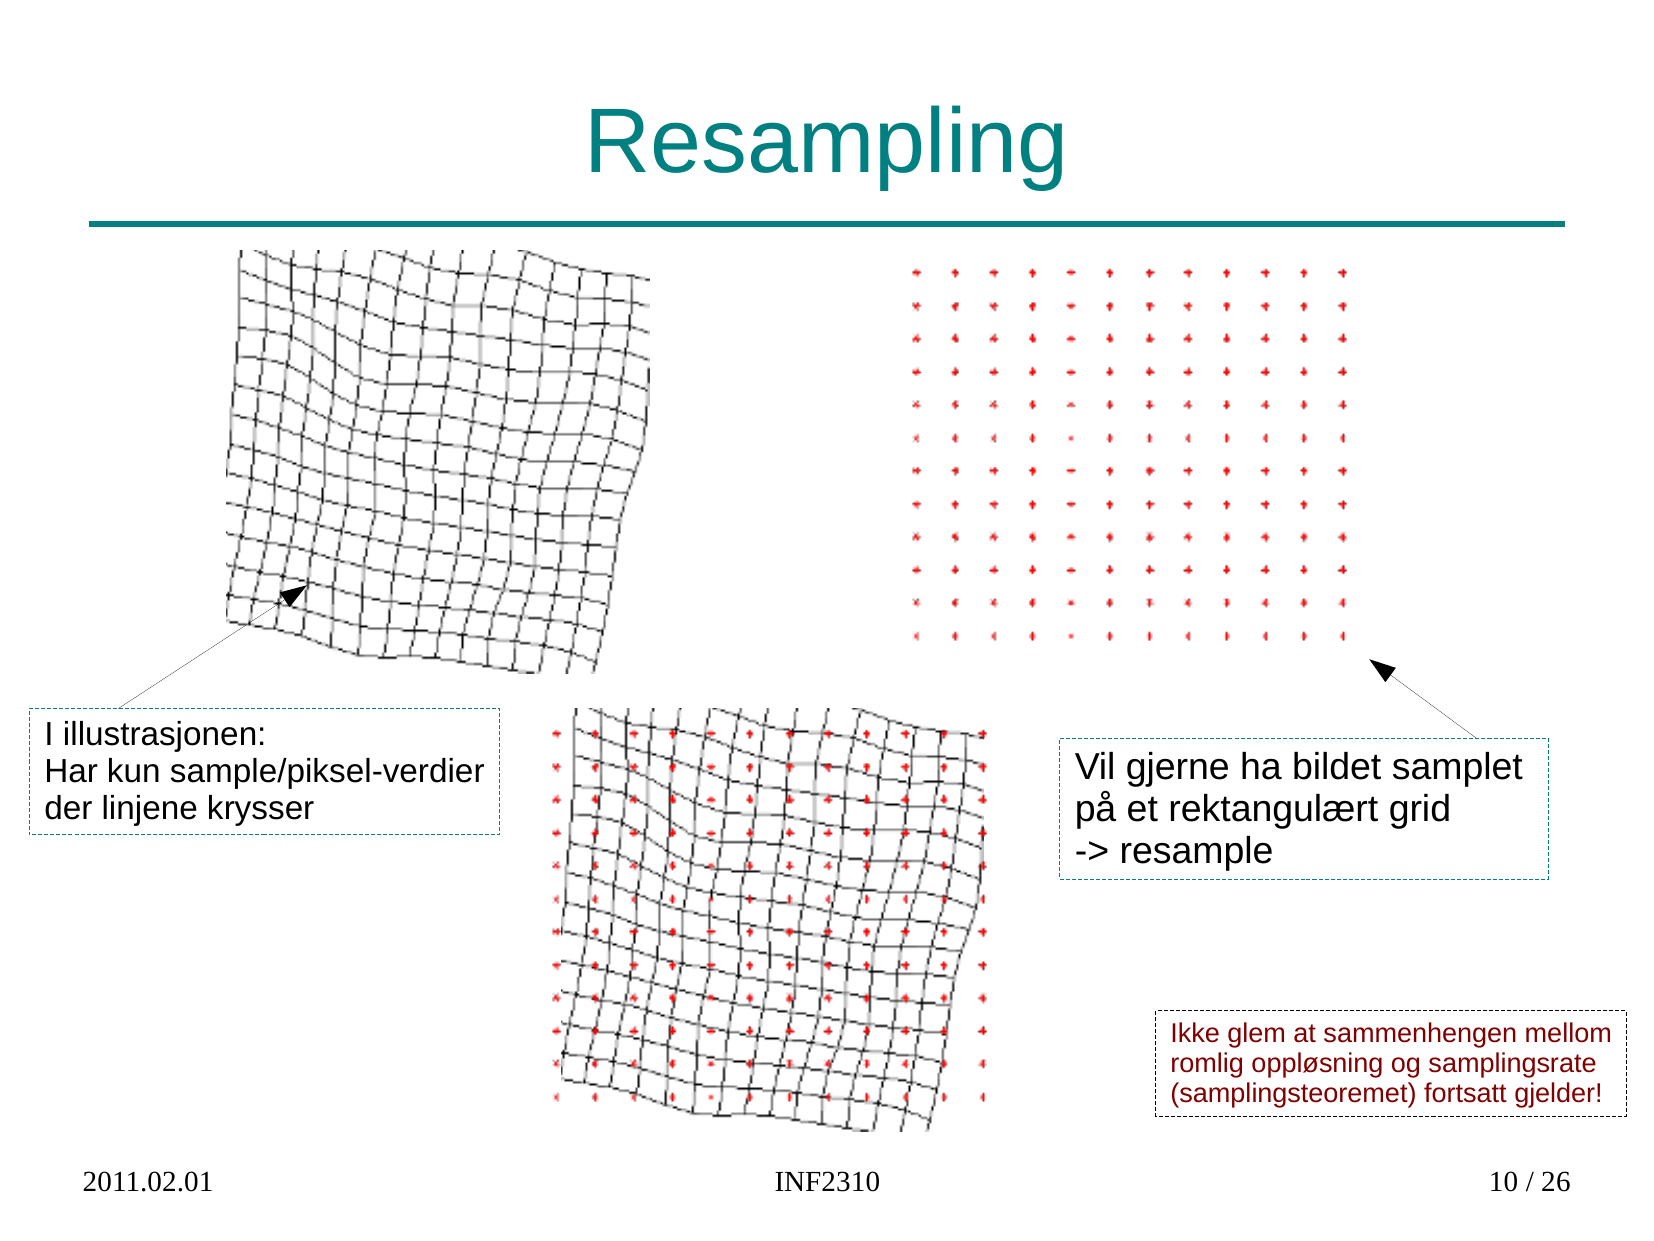

# Resampling
Vil gjerne ha bildet samplet
på et rektangulært grid
-> resample
I illustrasjonen:
Har kun sample/piksel-verdier
der linjene krysser
Ikke glem at sammenhengen mellom
romlig oppløsning og samplingsrate
(samplingsteoremet) fortsatt gjelder!
2011.02.01
INF2310
10